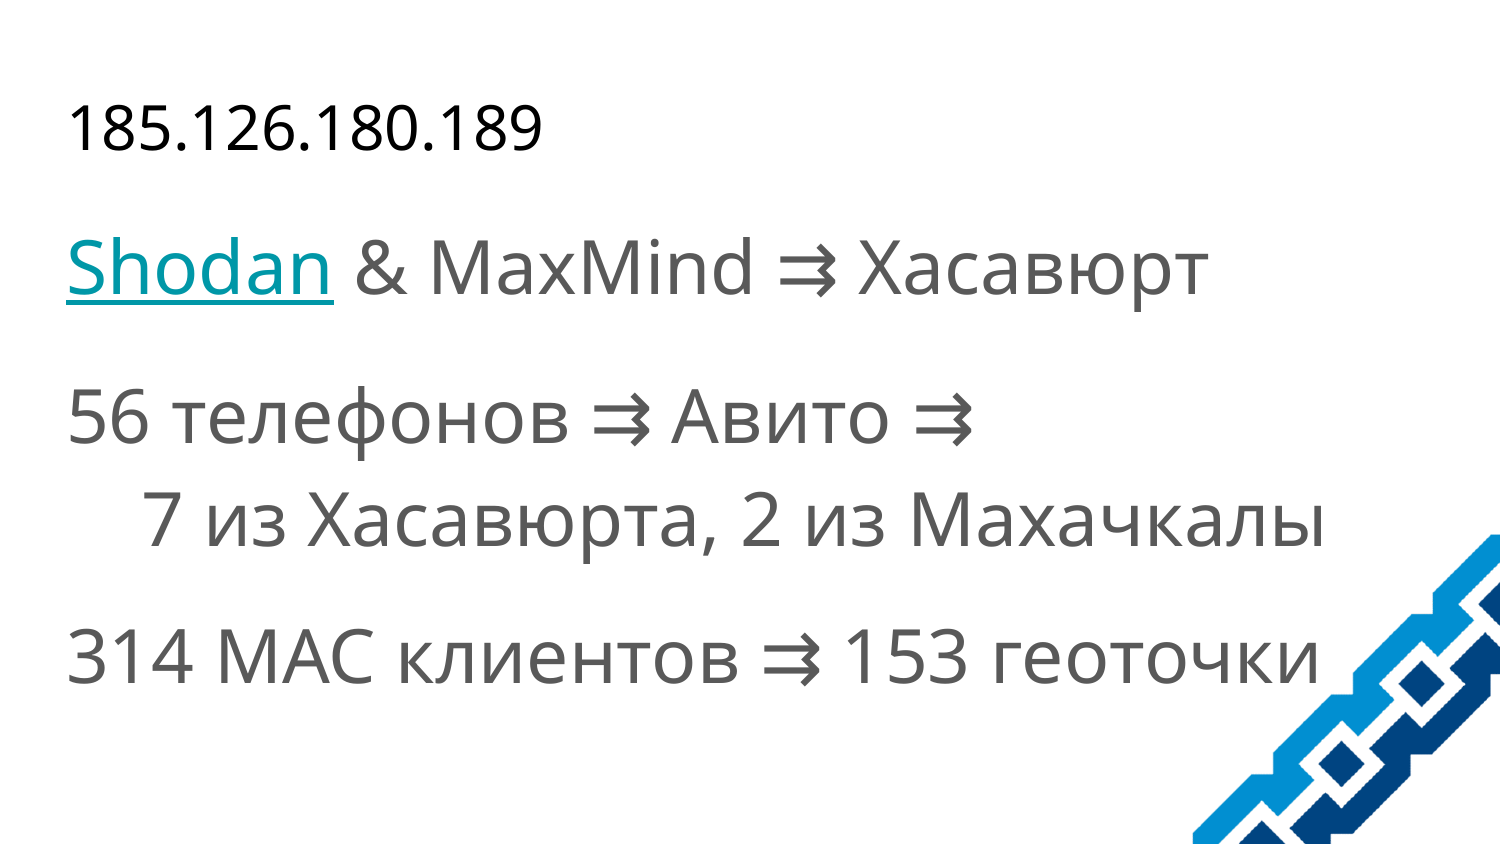

# 185.126.180.189
Shodan & MaxMind ⇉ Хасавюрт
56 телефонов ⇉ Авито ⇉
	7 из Хасавюрта, 2 из Махачкалы
314 MAC клиентов ⇉ 153 геоточки